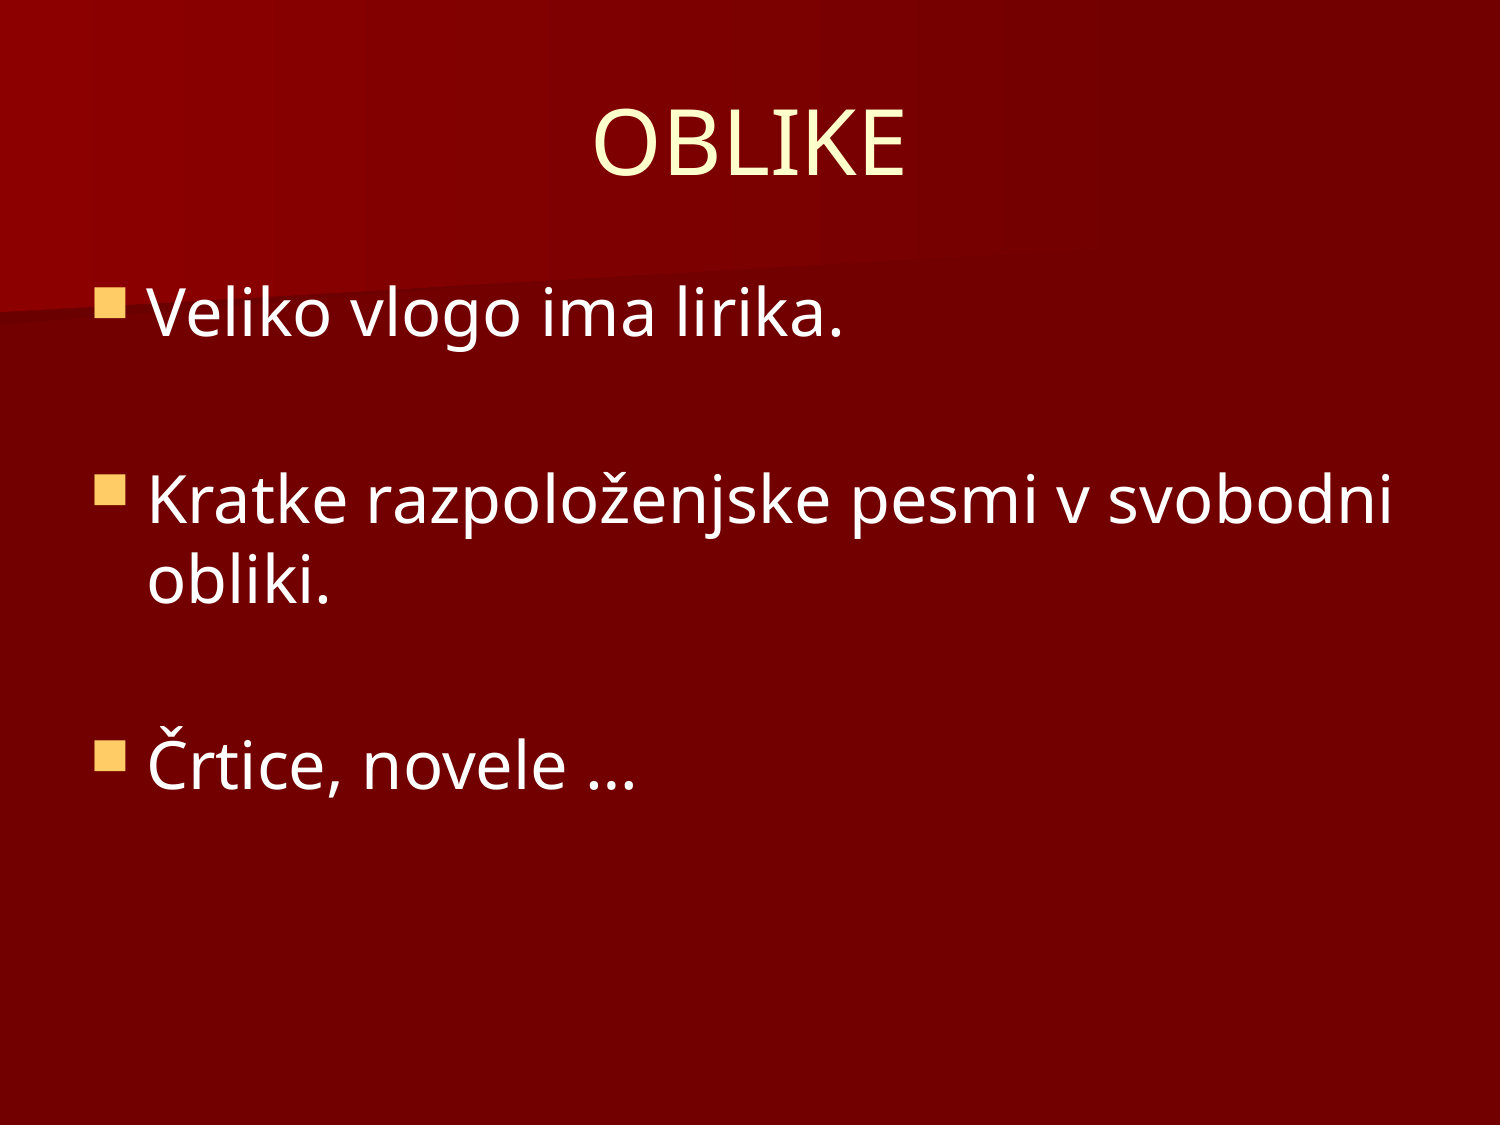

# OBLIKE
Veliko vlogo ima lirika.
Kratke razpoloženjske pesmi v svobodni obliki.
Črtice, novele …